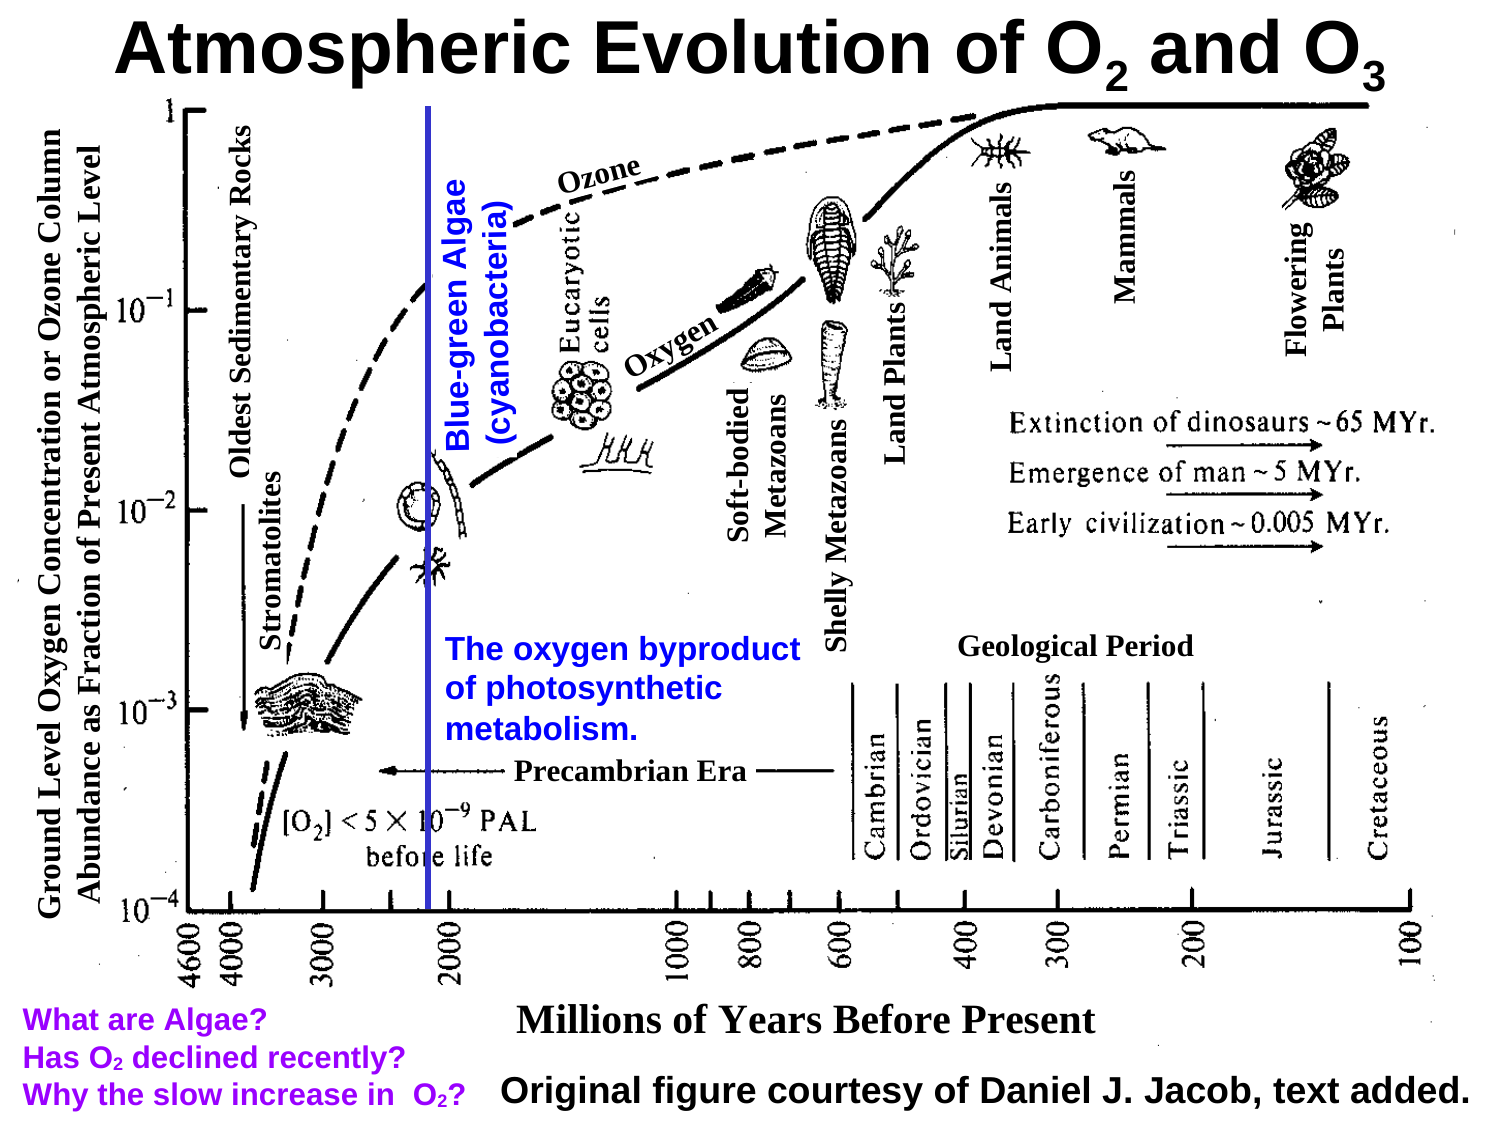

# Atmospheric Evolution of O2 and O3
Ozone
Mammals
Flowering
Plants
Land Animals
Oldest Sedimentary Rocks
Blue-green Algae
(cyanobacteria)
Oxygen
Land Plants
Soft-bodied
Metazoans
Ground Level Oxygen Concentration or Ozone Column
Abundance as Fraction of Present Atmospheric Level
Shelly Metazoans
Shelly Metazoans
Stromatolites
The oxygen byproduct
of photosynthetic metabolism.
Geological Period
Precambrian Era
Millions of Years Before Present
What are Algae?
Has O2 declined recently?
Why the slow increase in O2?
Original figure courtesy of Daniel J. Jacob, text added.